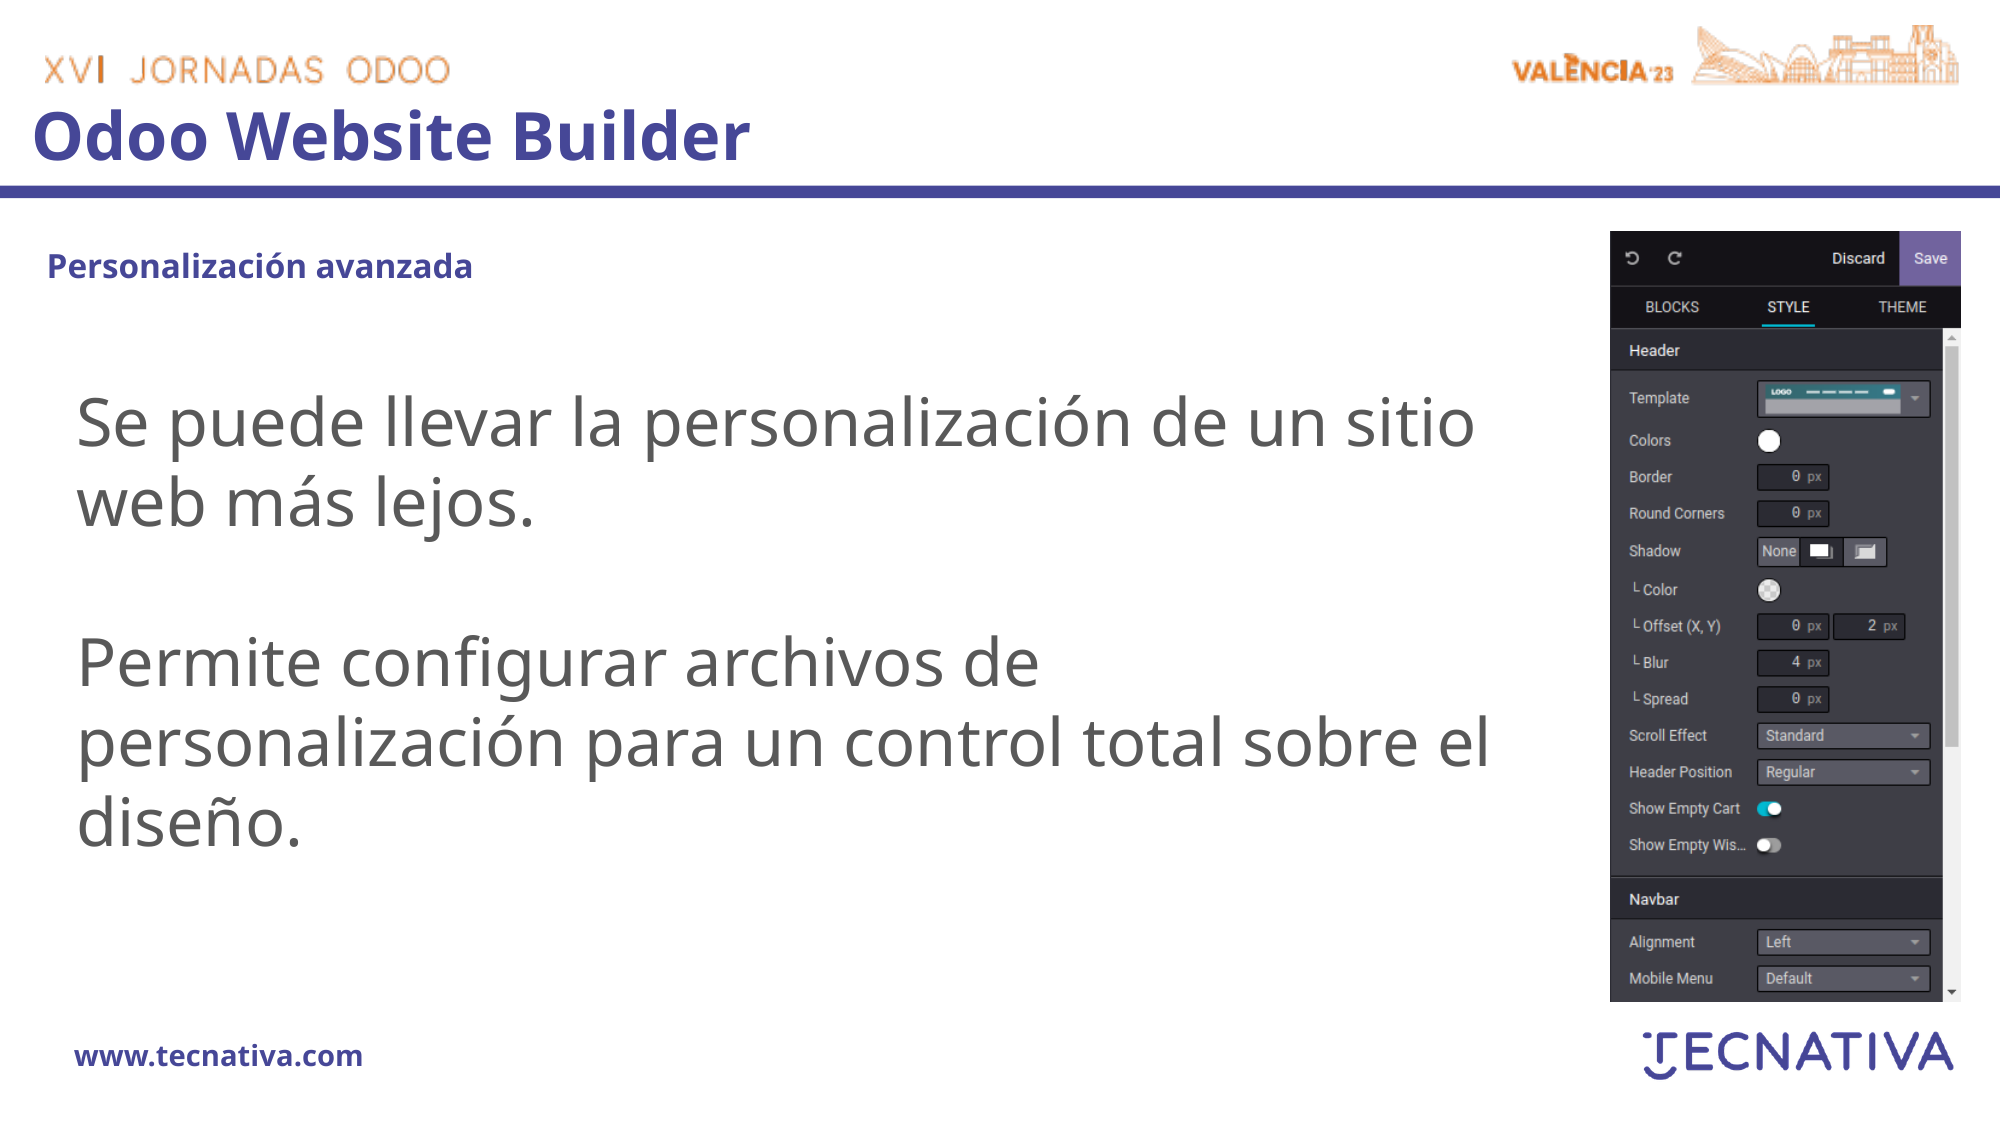

Odoo Website Builder
Personalización avanzada
Se puede llevar la personalización de un sitio web más lejos.
Permite configurar archivos de personalización para un control total sobre el diseño.
www.tecnativa.com